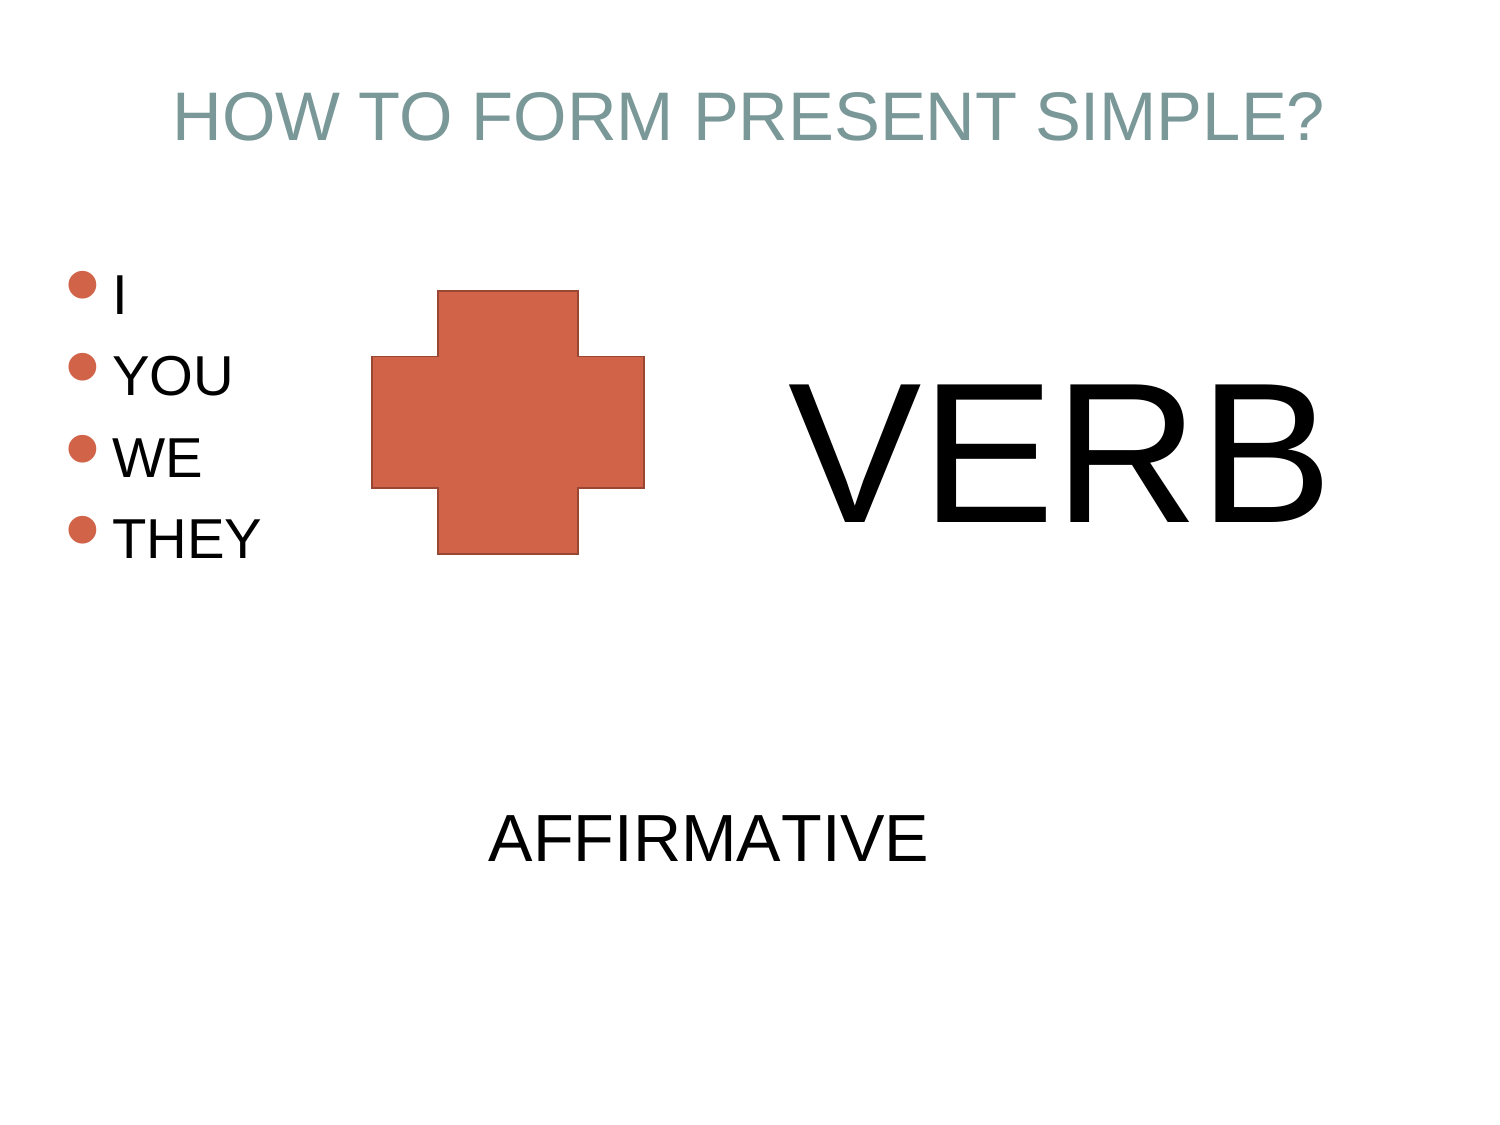

# HOW TO FORM PRESENT SIMPLE?
I
YOU
WE
THEY
VERB
AFFIRMATIVE